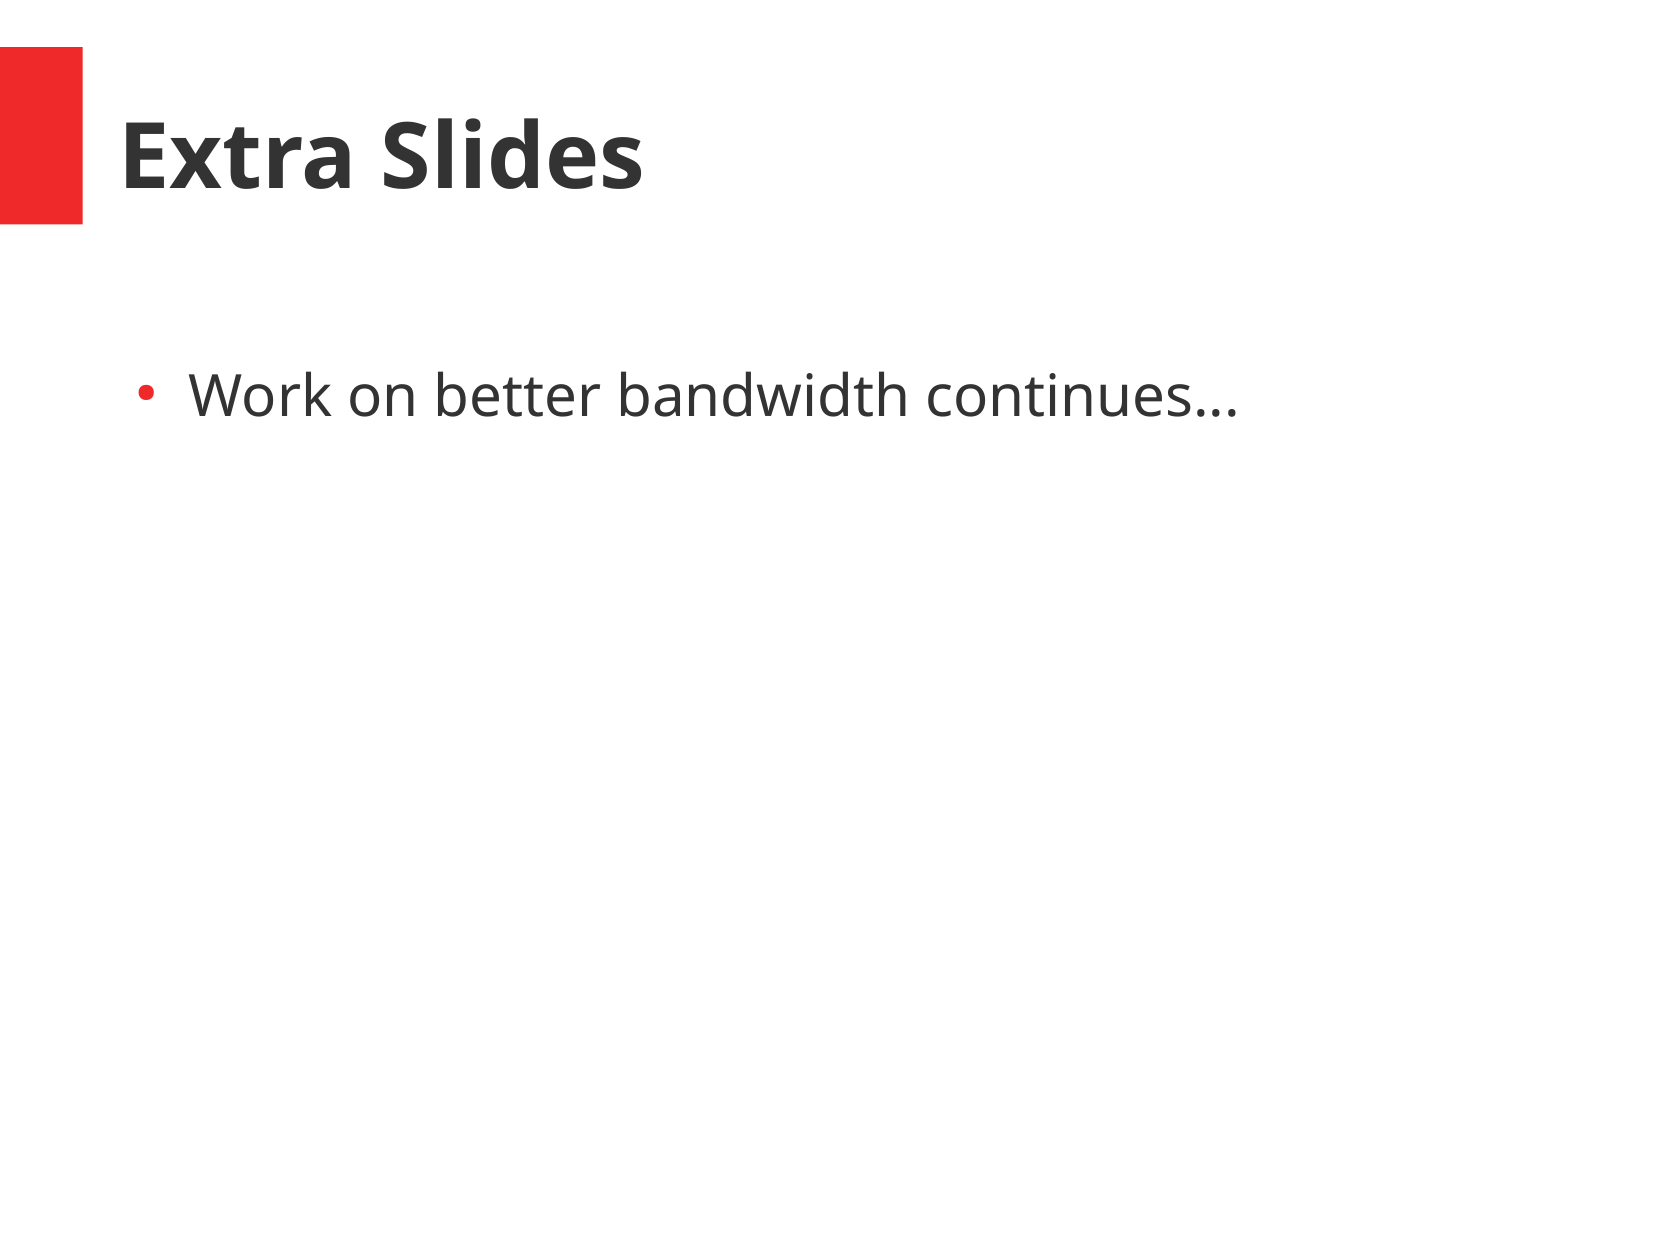

# Extra Slides
Work on better bandwidth continues...